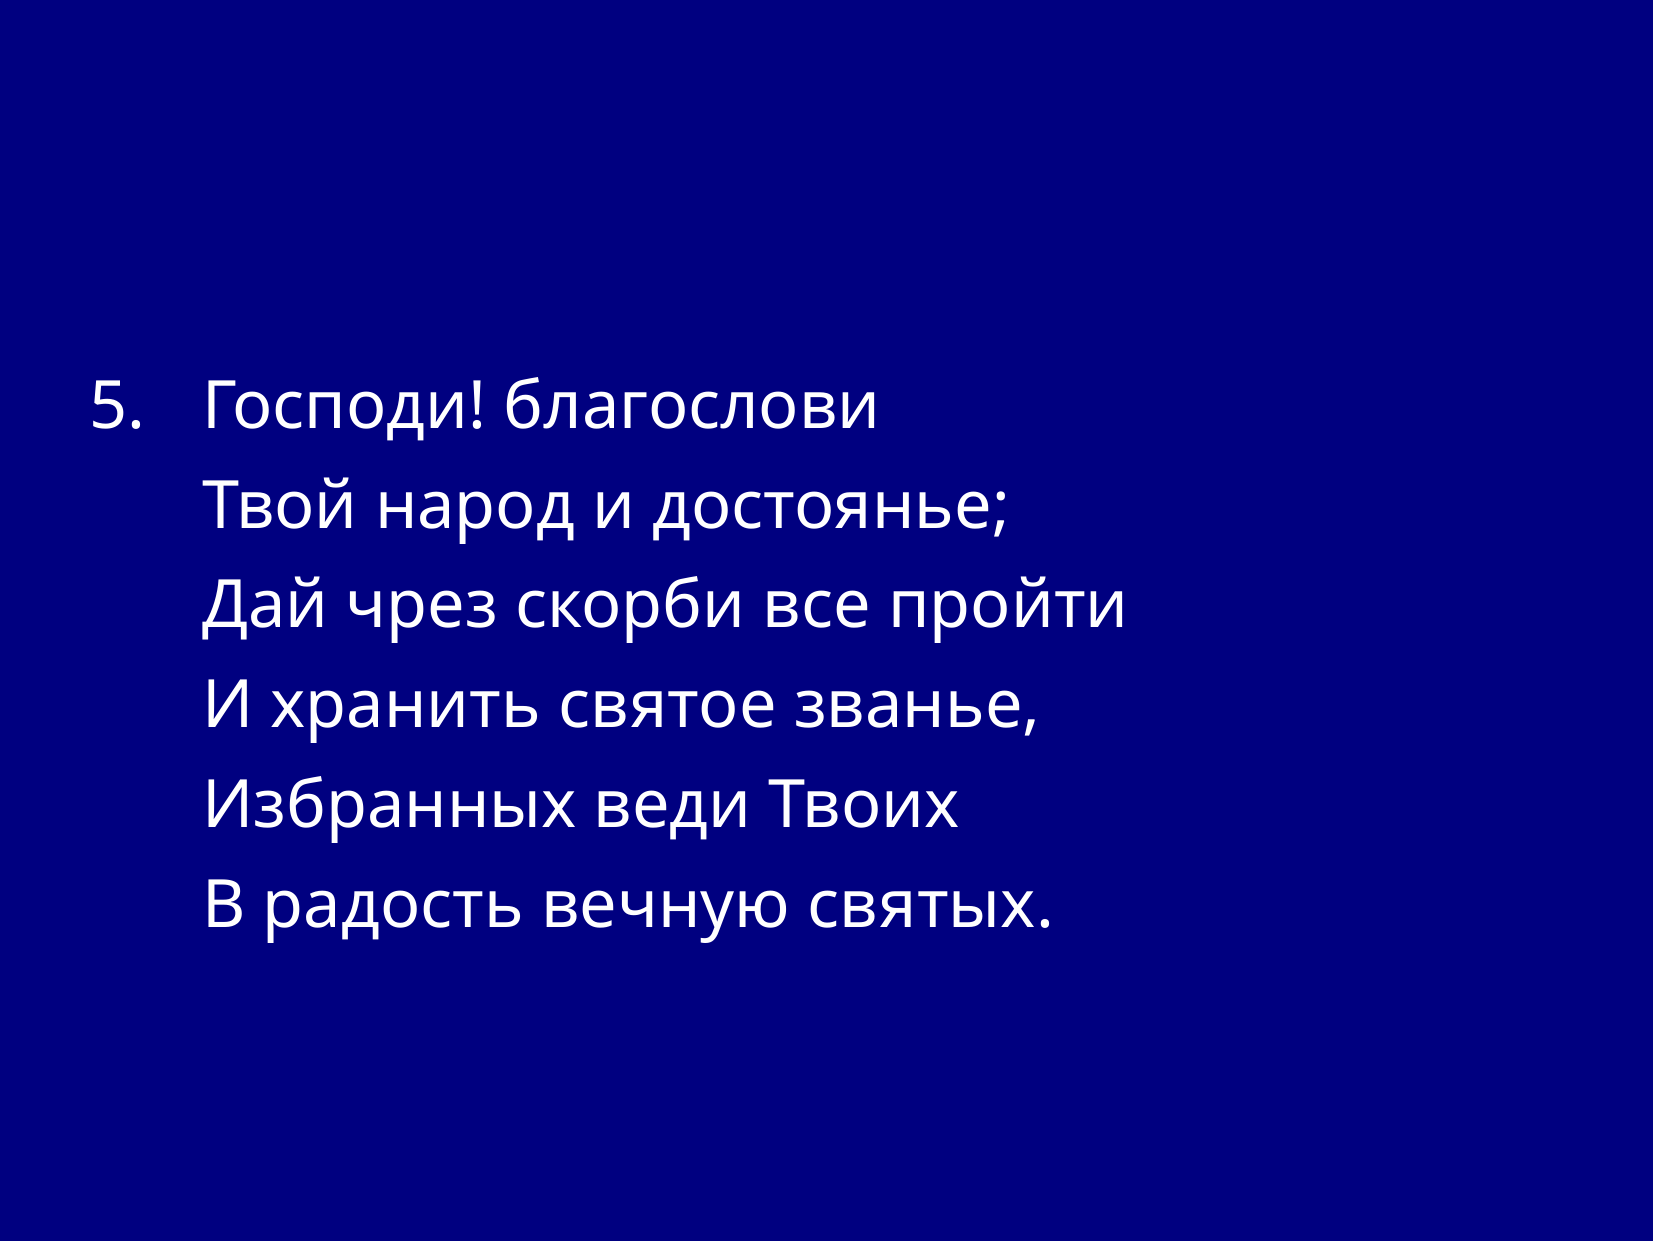

5.	Господи! благослови
	Твой народ и достоянье;
	Дай чрез скорби все пройти
	И хранить святое званье,
	Избранных веди Твоих
	В радость вечную святых.